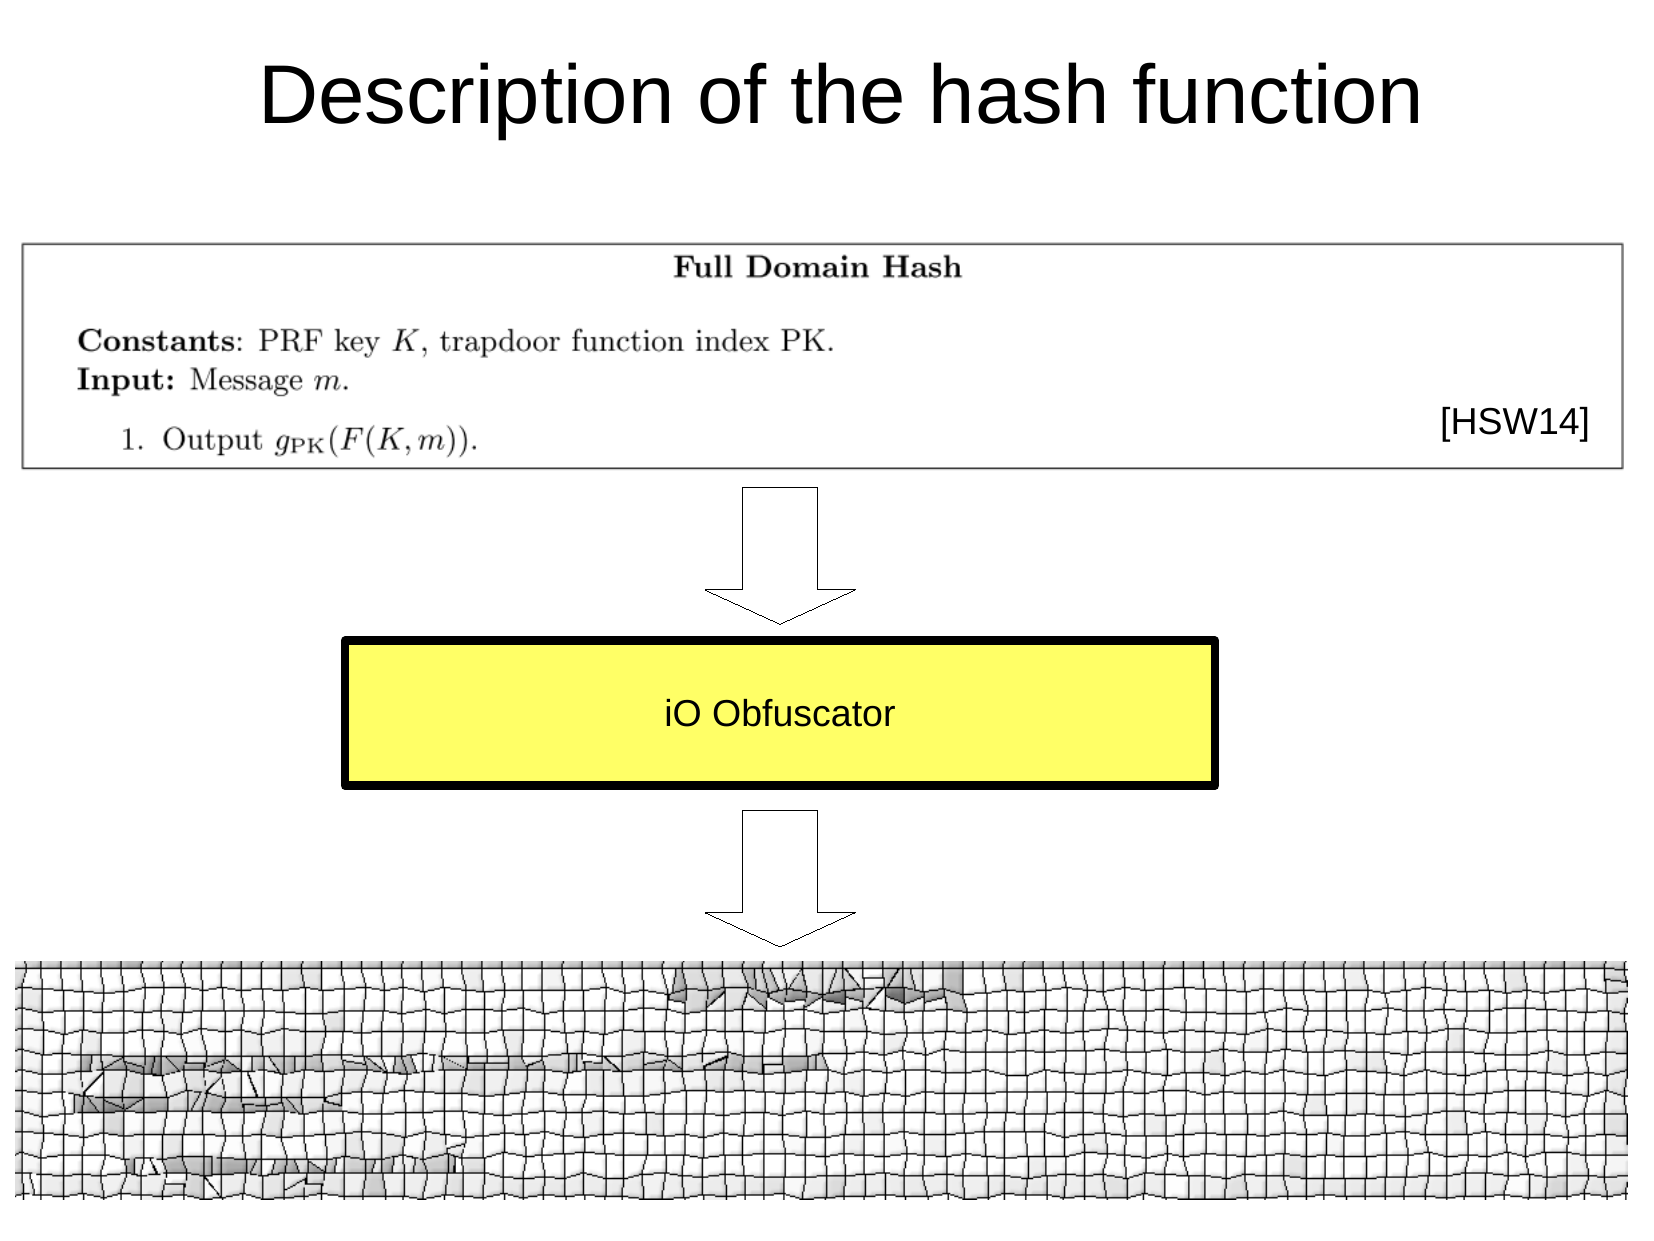

Description of the hash function
[HSW14]
iO Obfuscator